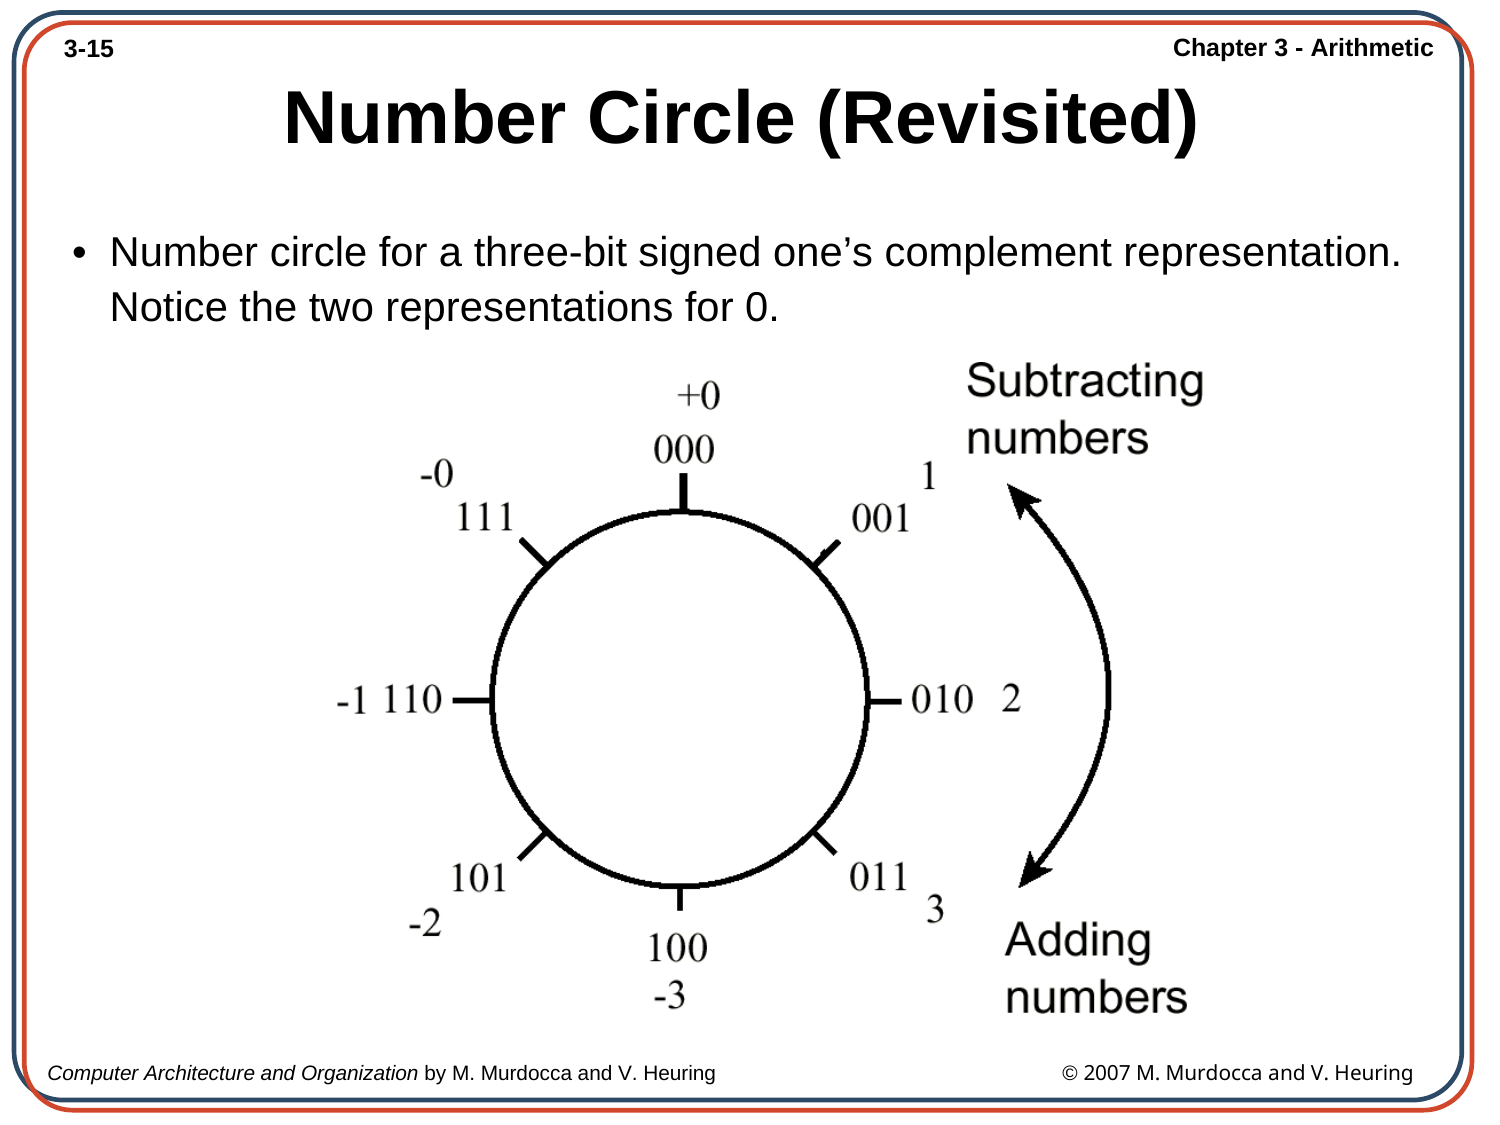

# Number Circle (Revisited)
•	Number circle for a three-bit signed one’s complement representation. Notice the two representations for 0.